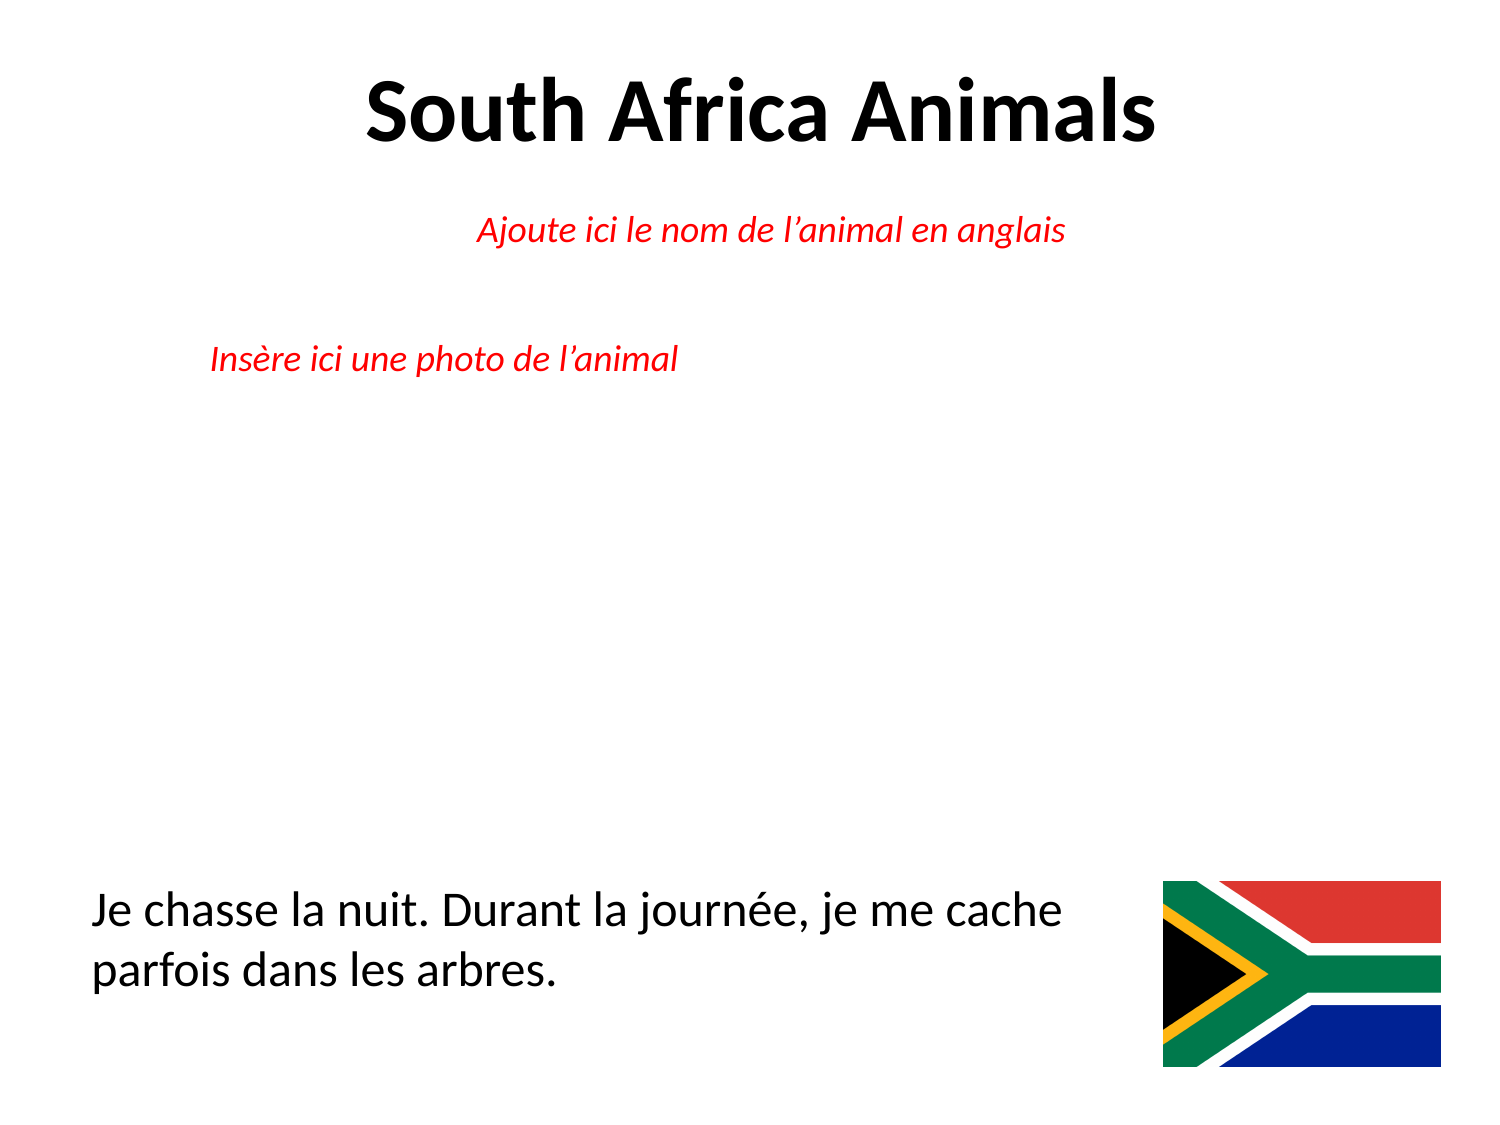

South Africa Animals
Ajoute ici le nom de l’animal en anglais
Insère ici une photo de l’animal
Je chasse la nuit. Durant la journée, je me cache parfois dans les arbres.